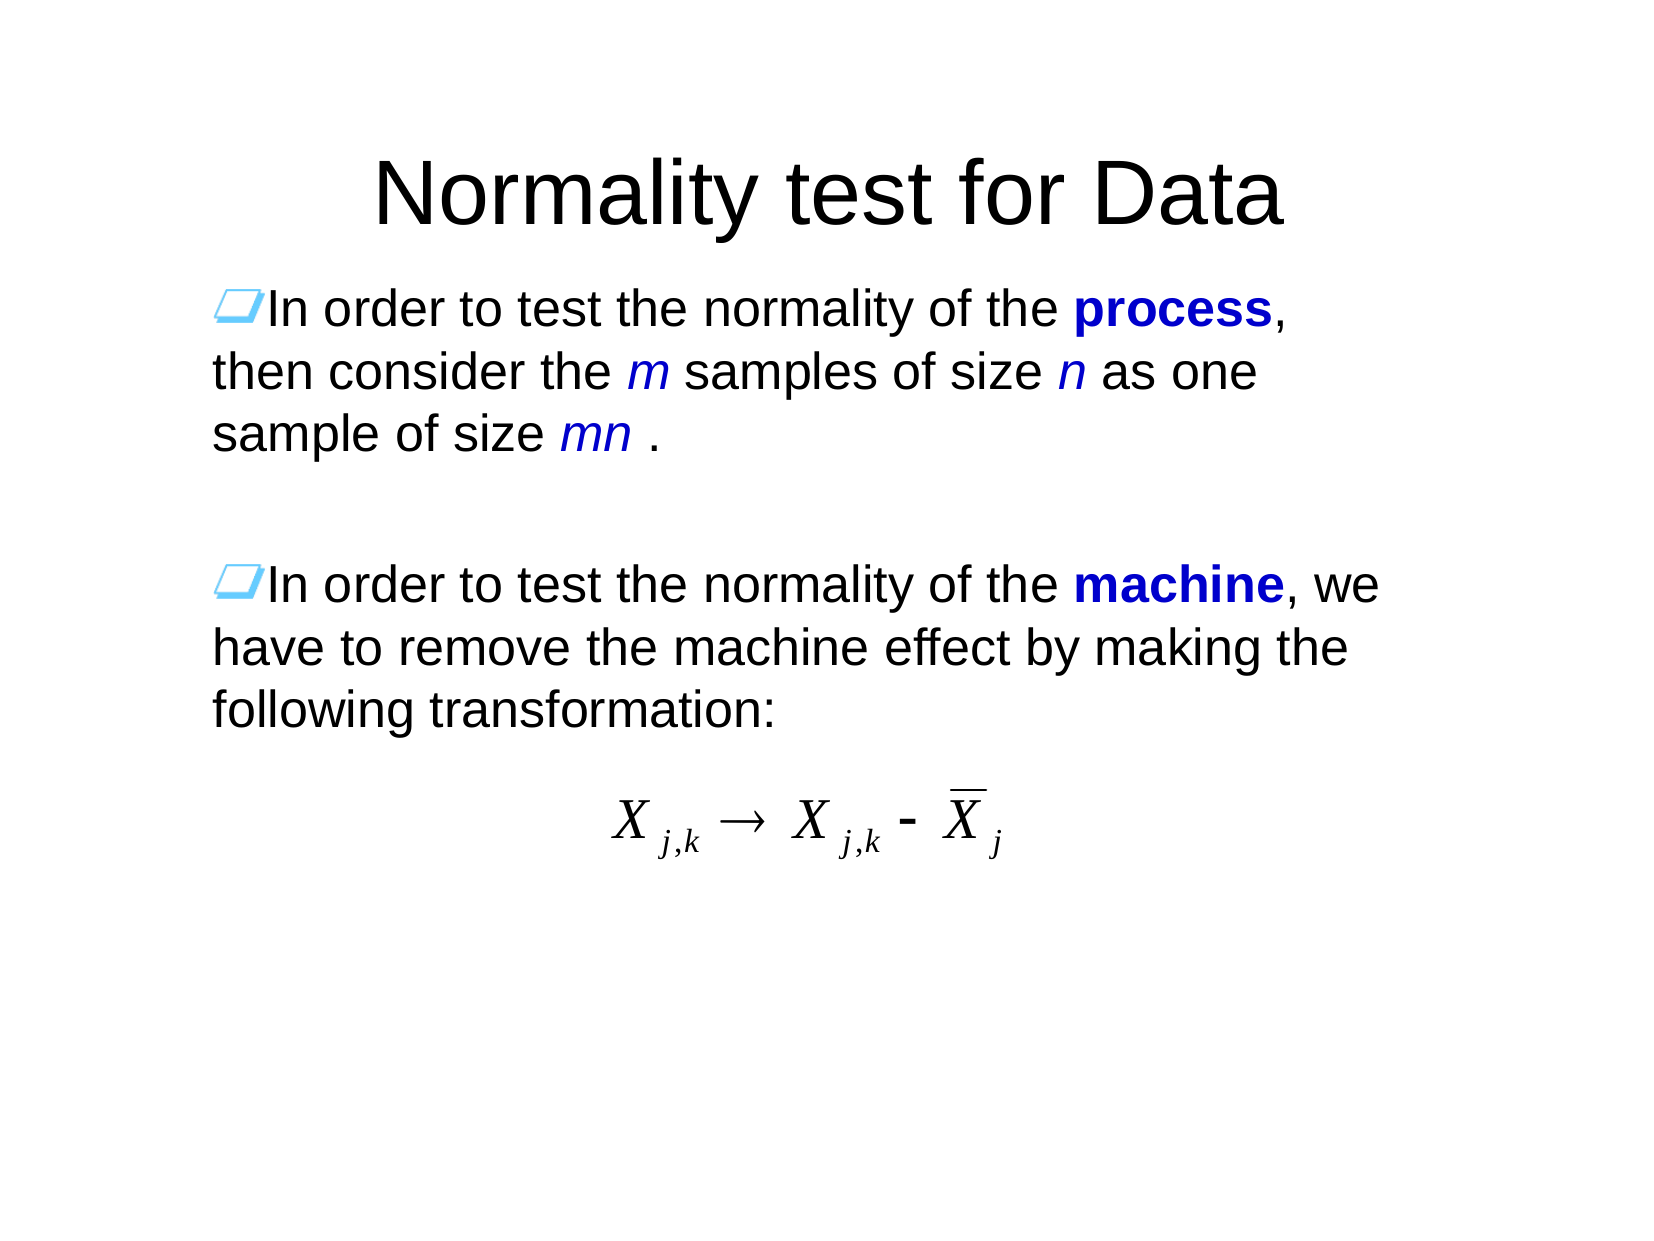

# Normality test for Data
In order to test the normality of the process, then consider the m samples of size n as one sample of size mn .
In order to test the normality of the machine, we have to remove the machine effect by making the following transformation: